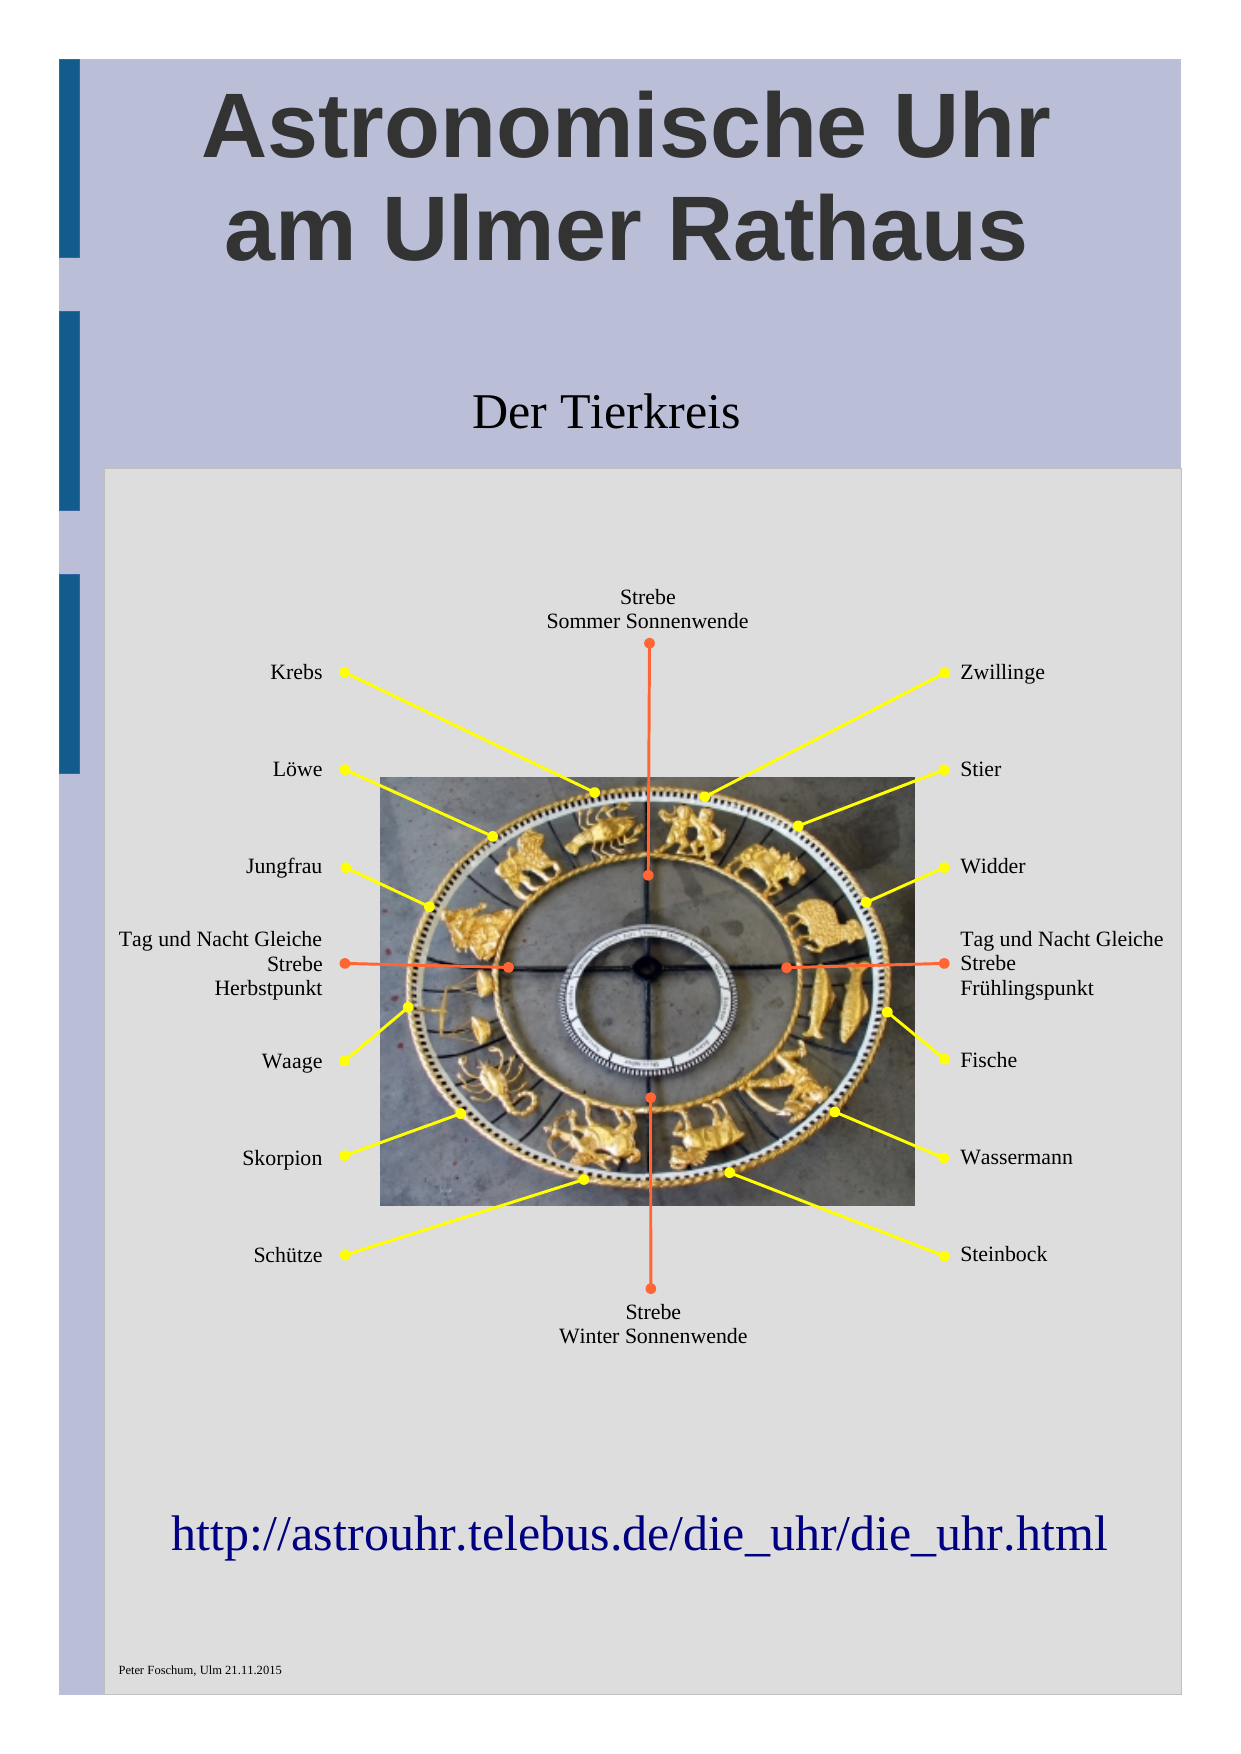

# Astronomische Uhr am Ulmer Rathaus
Der Tierkreis
Strebe
Sommer Sonnenwende
Zwillinge
Stier
Widder
Tag und Nacht Gleiche Strebe
Frühlingspunkt
Fische
Wassermann
Steinbock
Krebs
Löwe
Jungfrau
Tag und Nacht Gleiche
Strebe
Herbstpunkt
Waage
Skorpion
Schütze
Strebe
Winter Sonnenwende
http://astrouhr.telebus.de/die_uhr/die_uhr.html
Peter Foschum, Ulm 21.11.2015